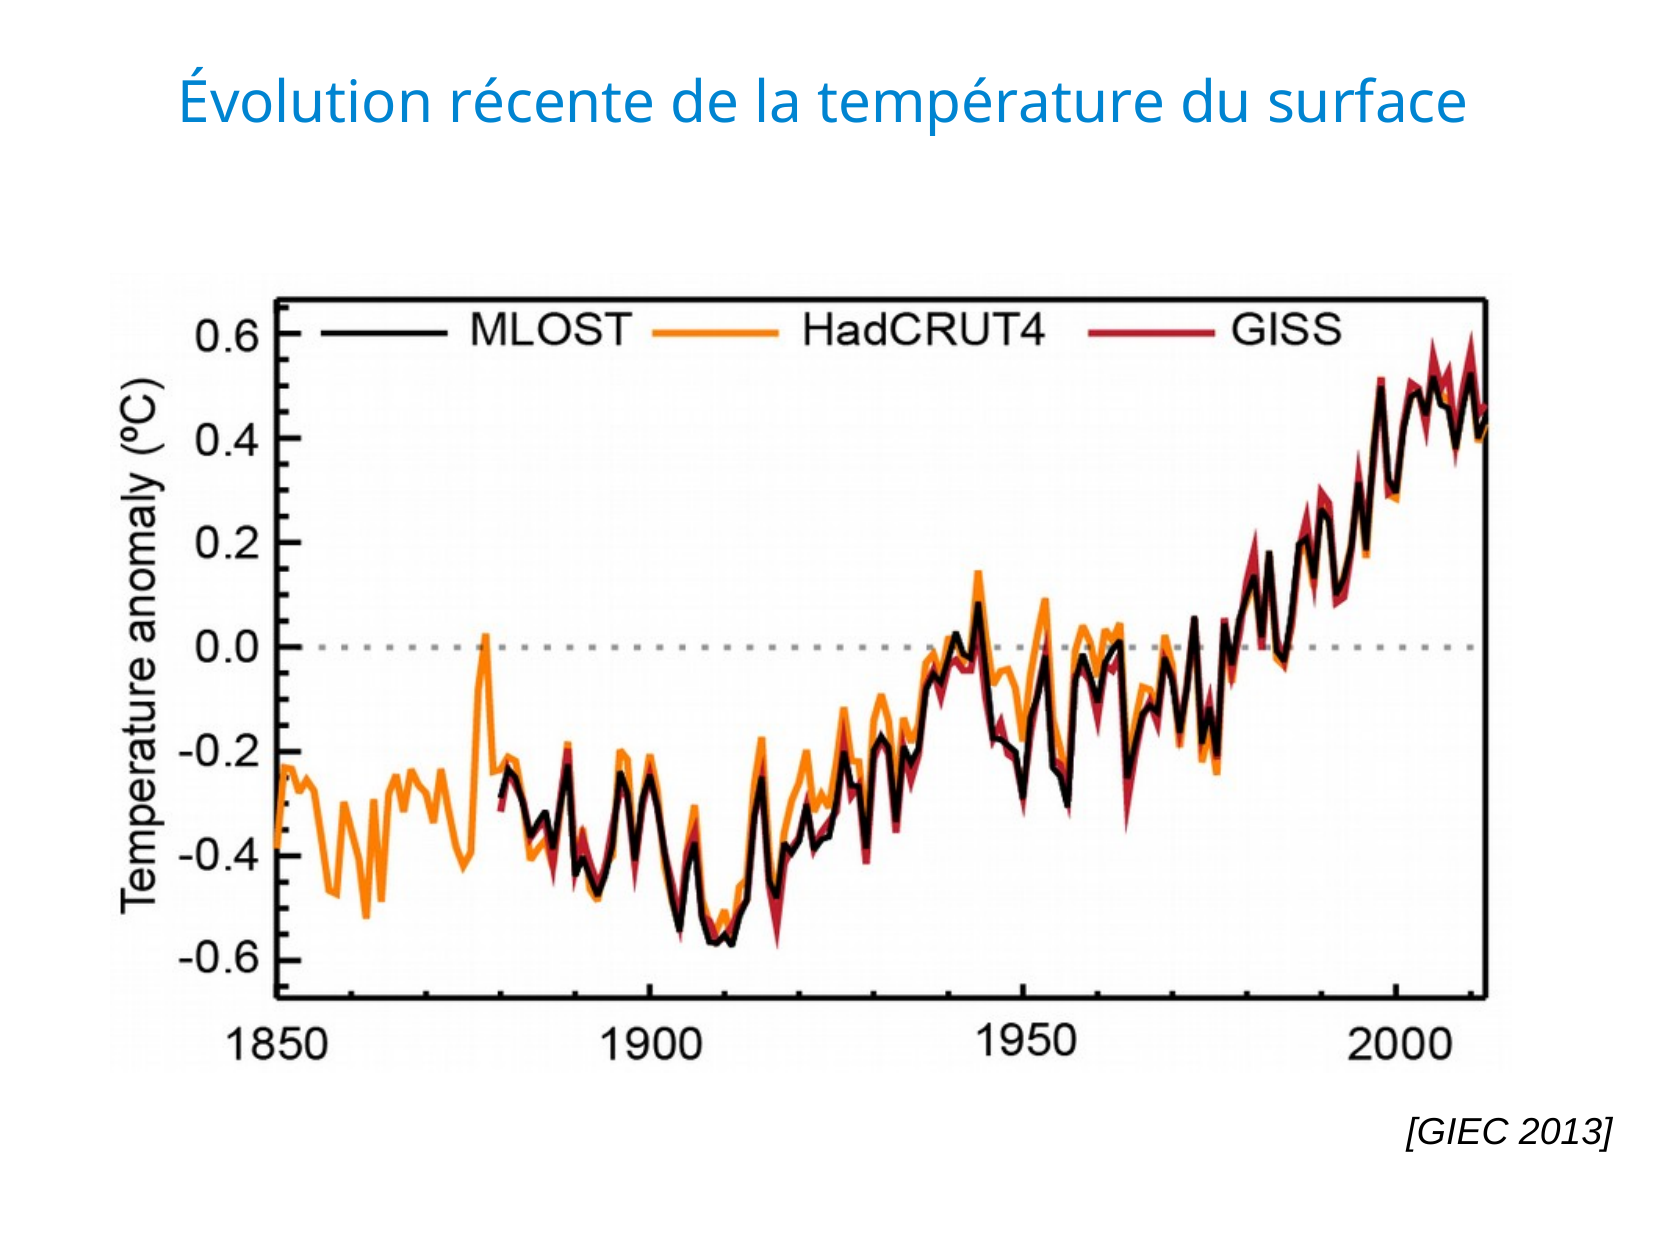

# Évolution récente de la température du surface
[GIEC 2013]